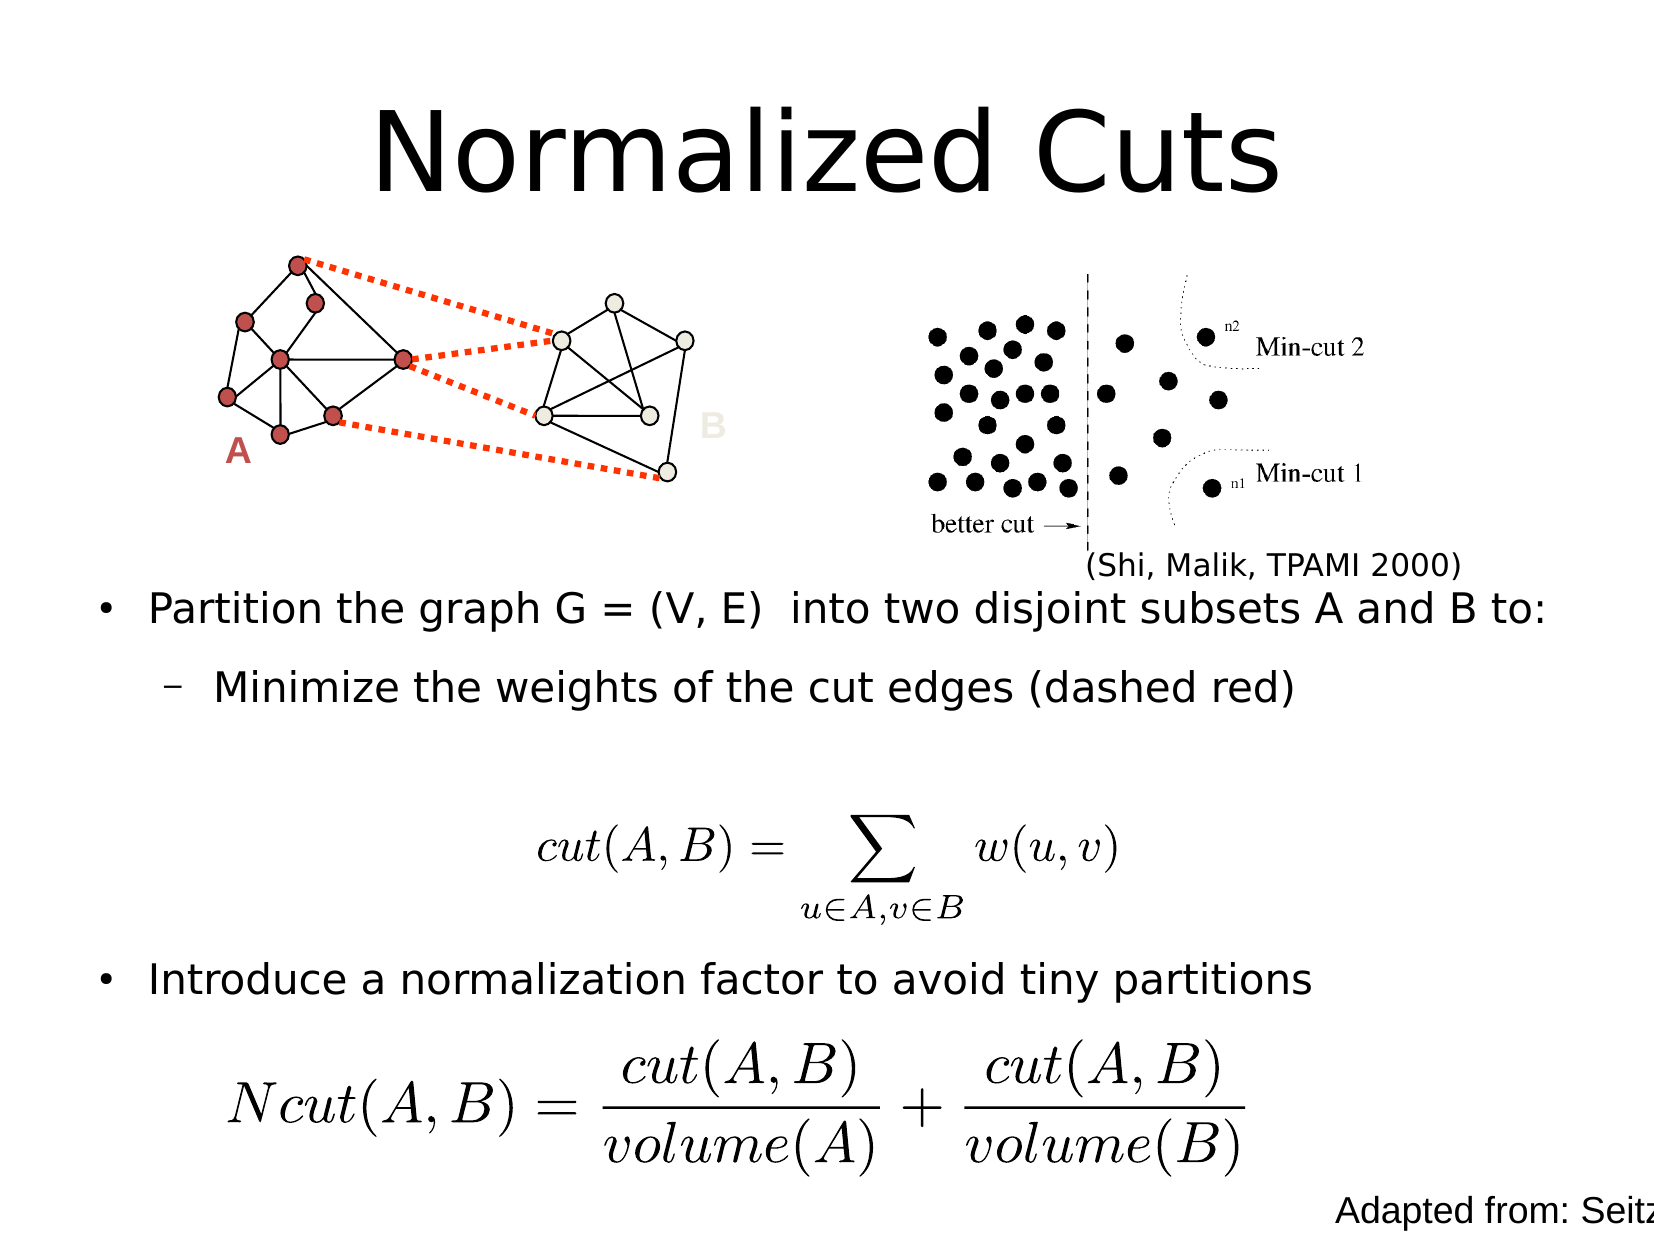

# Normalized Cuts
B
A
(Shi, Malik, TPAMI 2000)
Partition the graph G = (V, E) into two disjoint subsets A and B to:
Minimize the weights of the cut edges (dashed red)
Introduce a normalization factor to avoid tiny partitions
Adapted from: Seitz